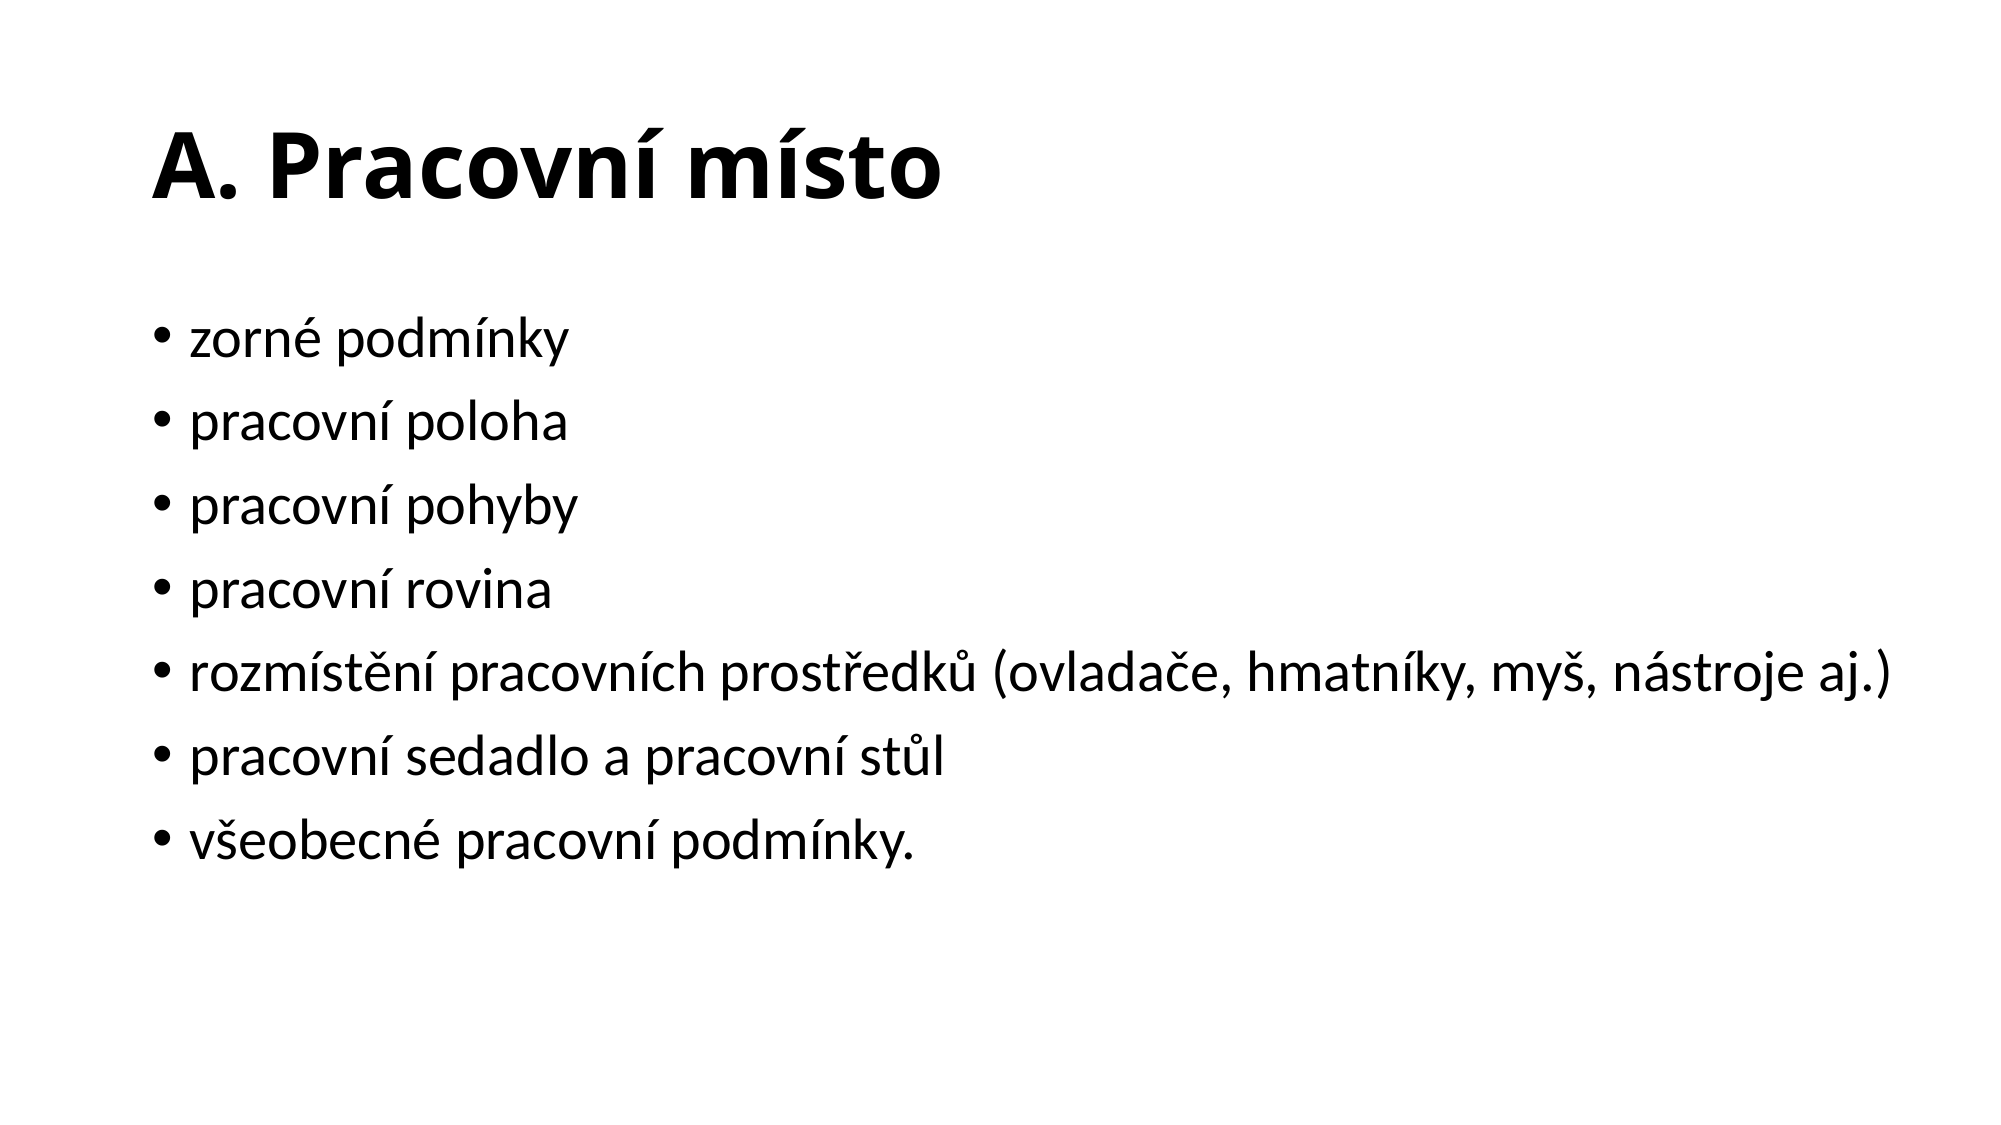

# A. Pracovní místo
zorné podmínky
pracovní poloha
pracovní pohyby
pracovní rovina
rozmístění pracovních prostředků (ovladače, hmatníky, myš, nástroje aj.)
pracovní sedadlo a pracovní stůl
všeobecné pracovní podmínky.